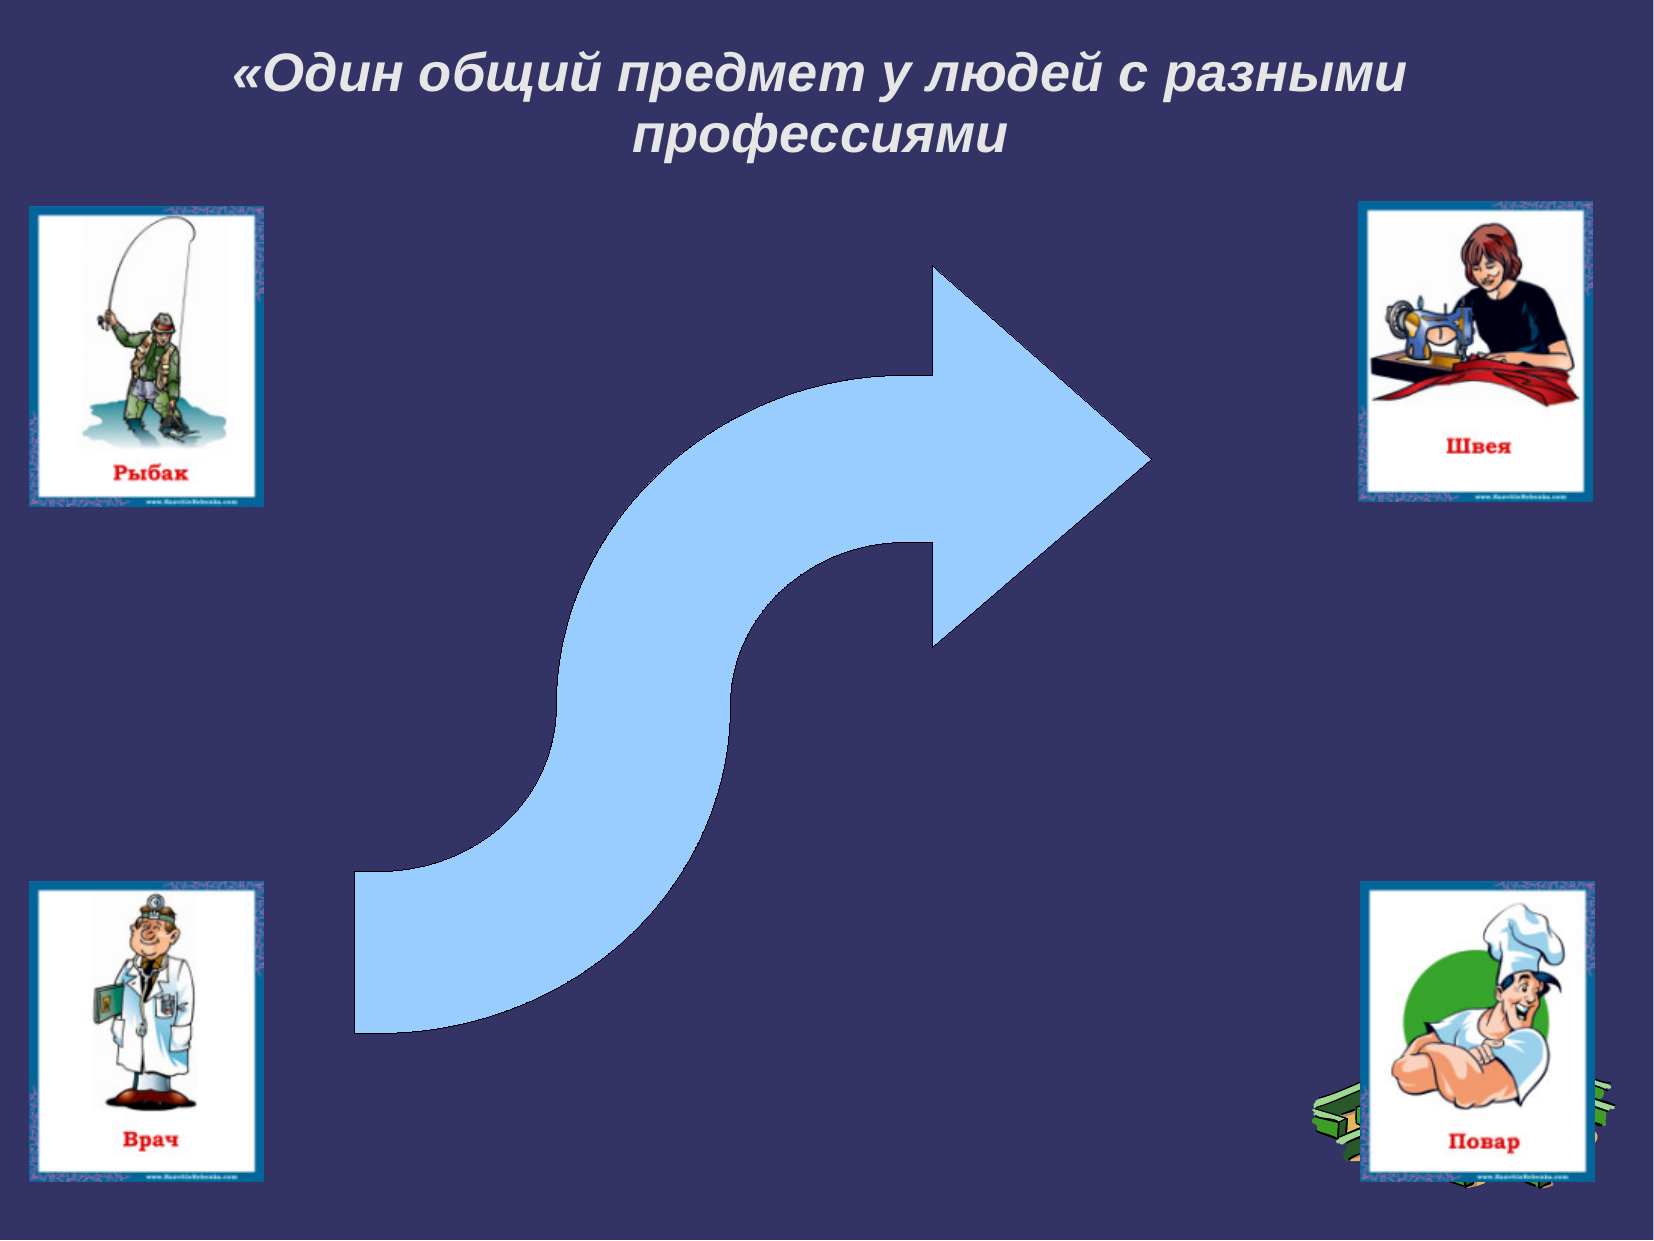

# «Один общий предмет у людей с разными профессиями